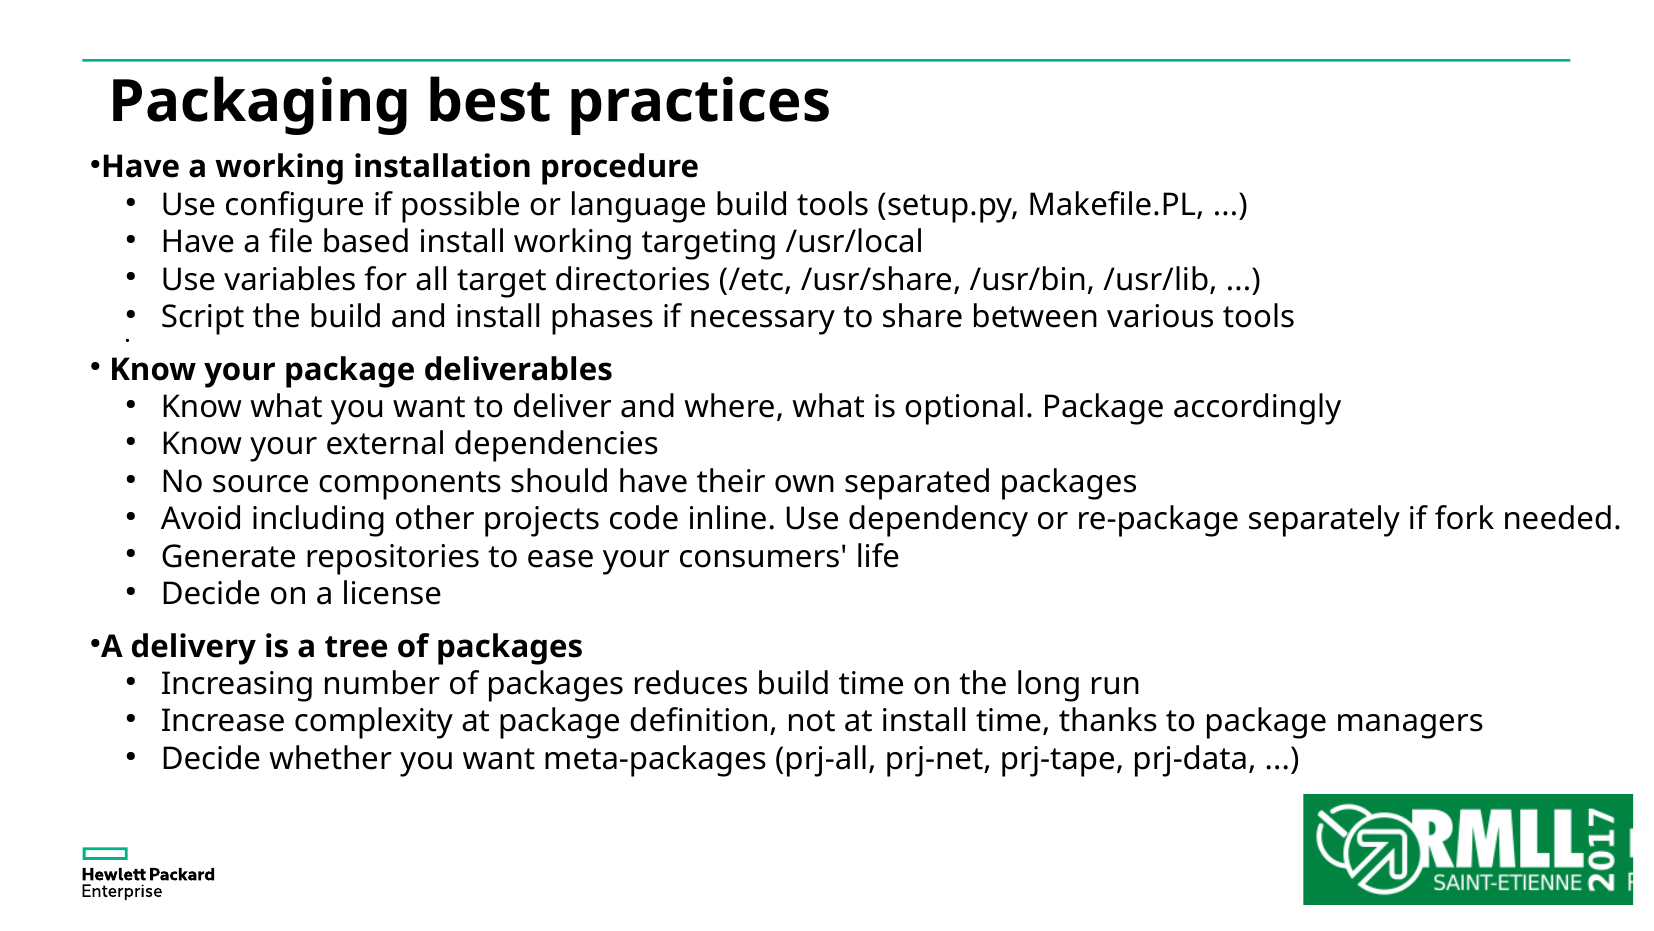

# Packaging best practices
Have a working installation procedure
Use configure if possible or language build tools (setup.py, Makefile.PL, ...)
Have a file based install working targeting /usr/local
Use variables for all target directories (/etc, /usr/share, /usr/bin, /usr/lib, ...)
Script the build and install phases if necessary to share between various tools
 Know your package deliverables
Know what you want to deliver and where, what is optional. Package accordingly
Know your external dependencies
No source components should have their own separated packages
Avoid including other projects code inline. Use dependency or re-package separately if fork needed.
Generate repositories to ease your consumers' life
Decide on a license
A delivery is a tree of packages
Increasing number of packages reduces build time on the long run
Increase complexity at package definition, not at install time, thanks to package managers
Decide whether you want meta-packages (prj-all, prj-net, prj-tape, prj-data, ...)